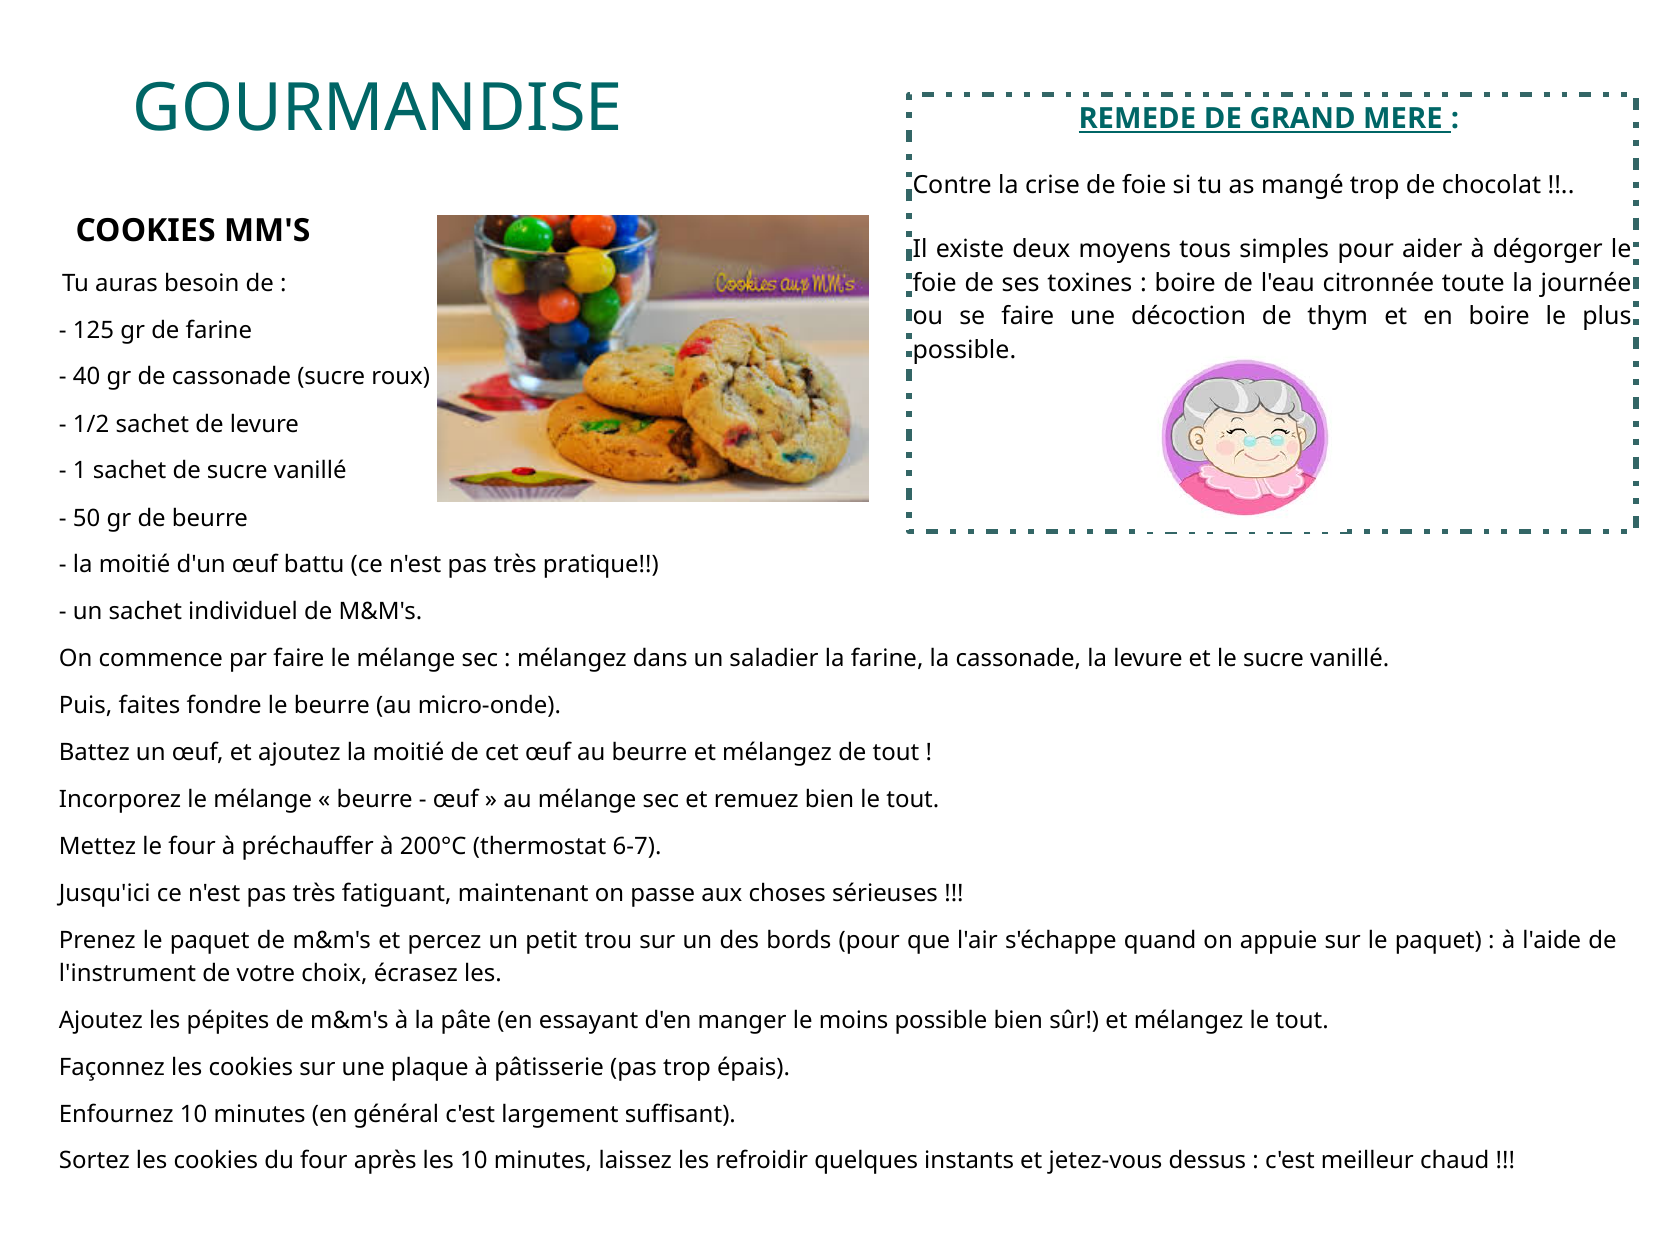

# GOURMANDISE
REMEDE DE GRAND MERE :
Contre la crise de foie si tu as mangé trop de chocolat !!..
Il existe deux moyens tous simples pour aider à dégorger le foie de ses toxines : boire de l'eau citronnée toute la journée ou se faire une décoction de thym et en boire le plus possible.
 COOKIES MM'S
 Tu auras besoin de :
- 125 gr de farine
- 40 gr de cassonade (sucre roux)
- 1/2 sachet de levure
- 1 sachet de sucre vanillé
- 50 gr de beurre
- la moitié d'un œuf battu (ce n'est pas très pratique!!)
- un sachet individuel de M&M's.
On commence par faire le mélange sec : mélangez dans un saladier la farine, la cassonade, la levure et le sucre vanillé.
Puis, faites fondre le beurre (au micro-onde).
Battez un œuf, et ajoutez la moitié de cet œuf au beurre et mélangez de tout !
Incorporez le mélange « beurre - œuf » au mélange sec et remuez bien le tout.
Mettez le four à préchauffer à 200°C (thermostat 6-7).
Jusqu'ici ce n'est pas très fatiguant, maintenant on passe aux choses sérieuses !!!
Prenez le paquet de m&m's et percez un petit trou sur un des bords (pour que l'air s'échappe quand on appuie sur le paquet) : à l'aide de l'instrument de votre choix, écrasez les.
Ajoutez les pépites de m&m's à la pâte (en essayant d'en manger le moins possible bien sûr!) et mélangez le tout.
Façonnez les cookies sur une plaque à pâtisserie (pas trop épais).
Enfournez 10 minutes (en général c'est largement suffisant).
Sortez les cookies du four après les 10 minutes, laissez les refroidir quelques instants et jetez-vous dessus : c'est meilleur chaud !!!